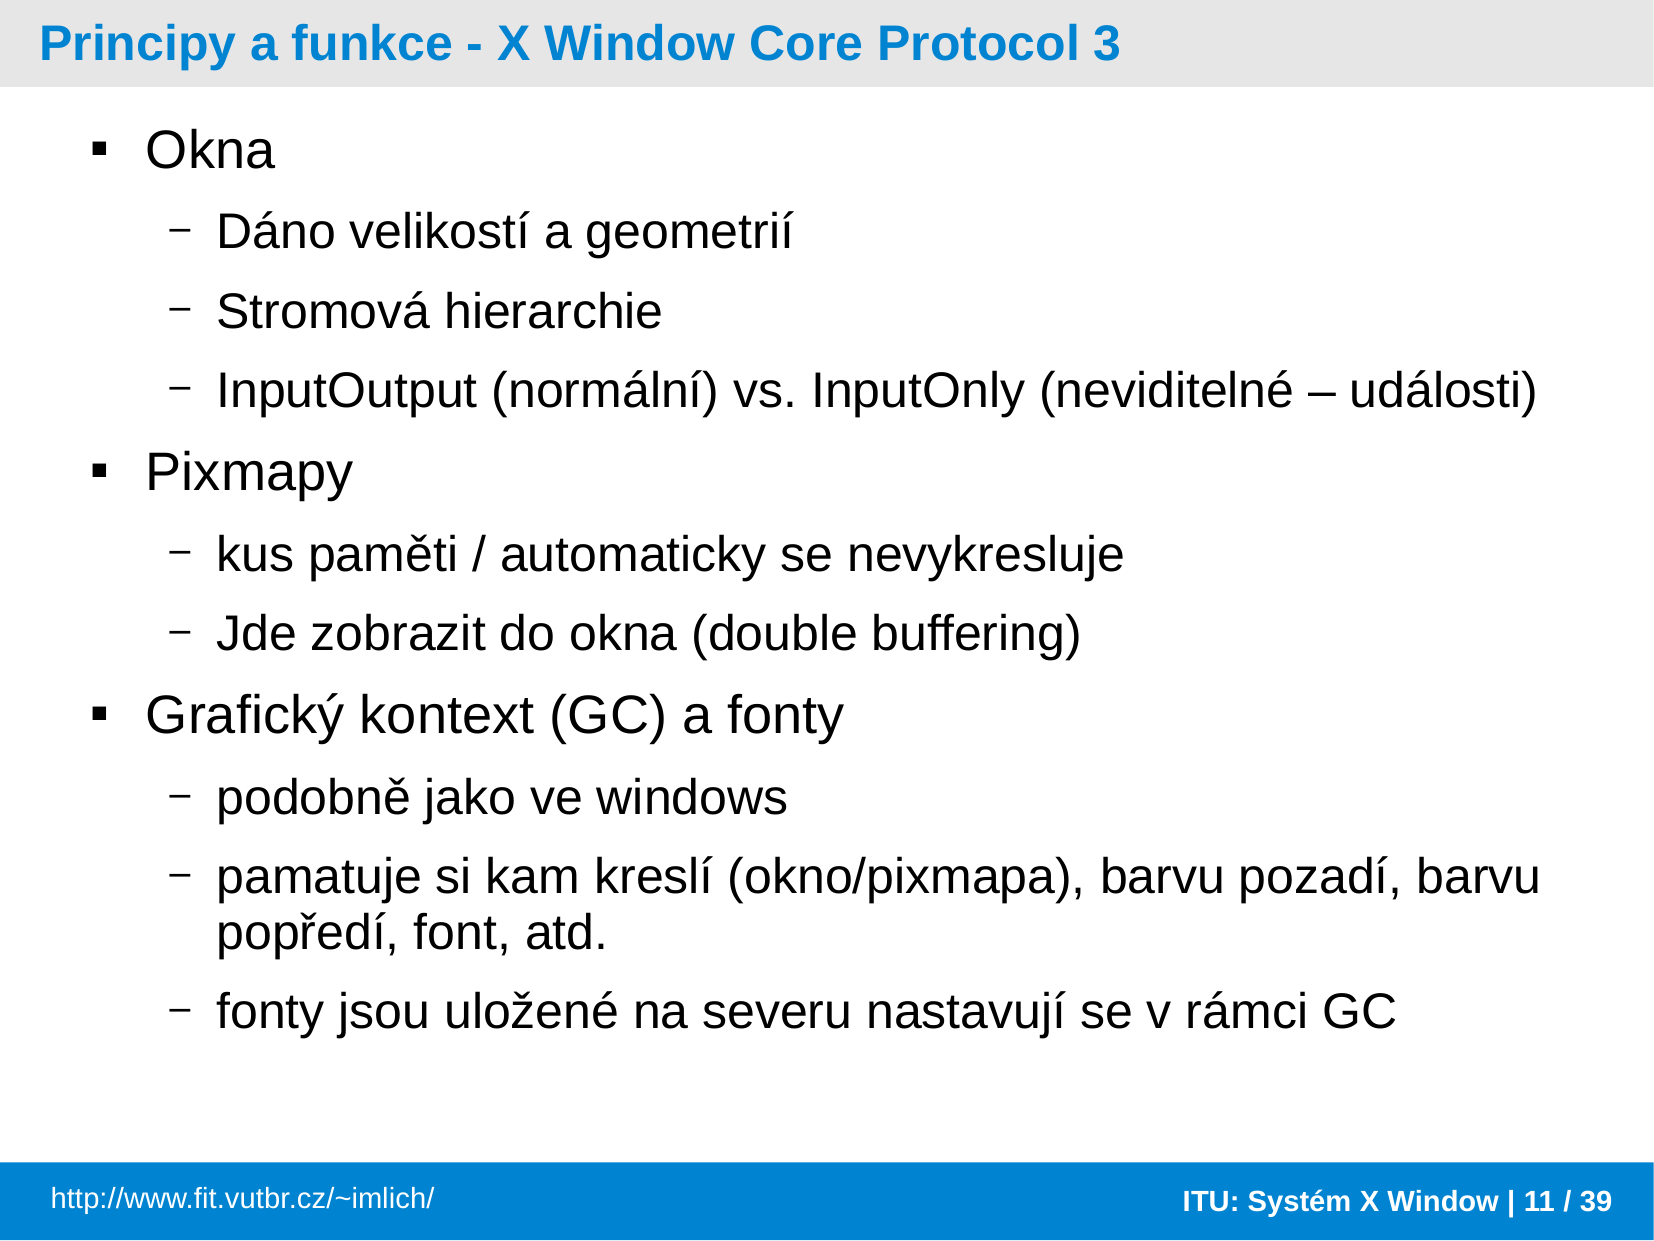

# Principy a funkce - X Window Core Protocol 3
Okna
Dáno velikostí a geometrií
Stromová hierarchie
InputOutput (normální) vs. InputOnly (neviditelné – události)
Pixmapy
kus paměti / automaticky se nevykresluje
Jde zobrazit do okna (double buffering)
Grafický kontext (GC) a fonty
podobně jako ve windows
pamatuje si kam kreslí (okno/pixmapa), barvu pozadí, barvu popředí, font, atd.
fonty jsou uložené na severu nastavují se v rámci GC